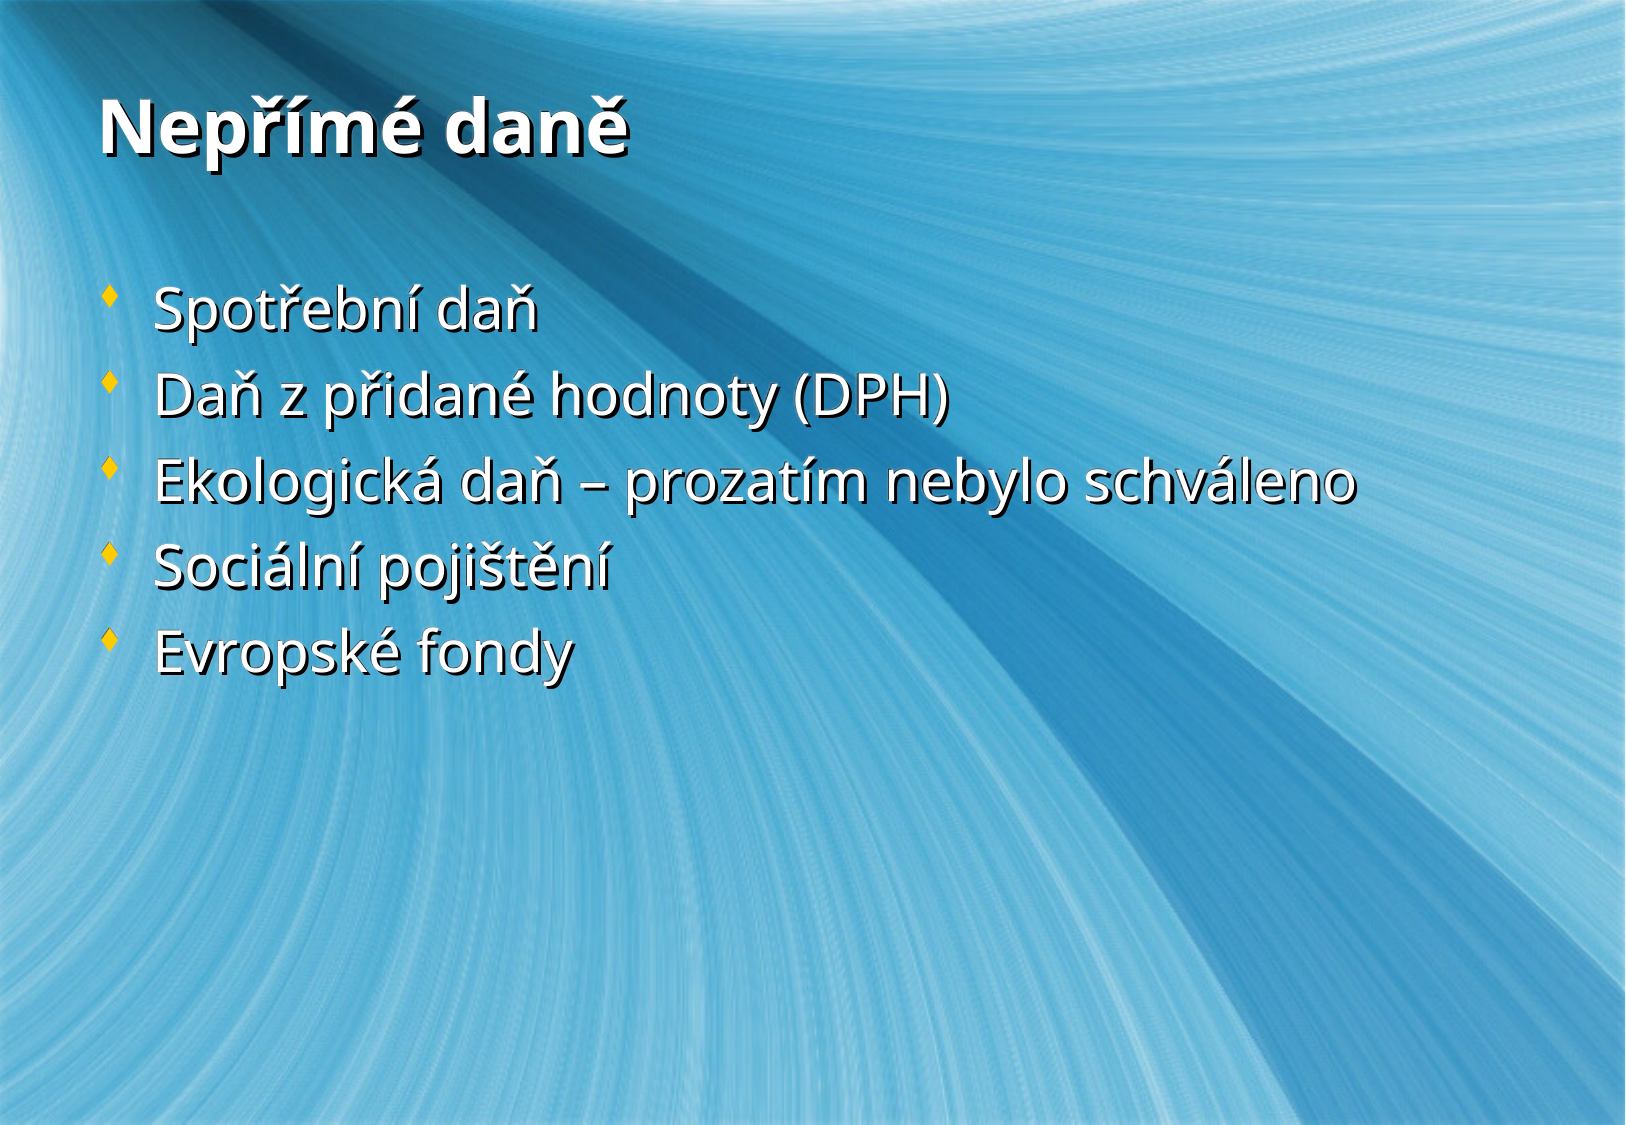

# Nepřímé daně
Spotřební daň
Daň z přidané hodnoty (DPH)
Ekologická daň – prozatím nebylo schváleno
Sociální pojištění
Evropské fondy